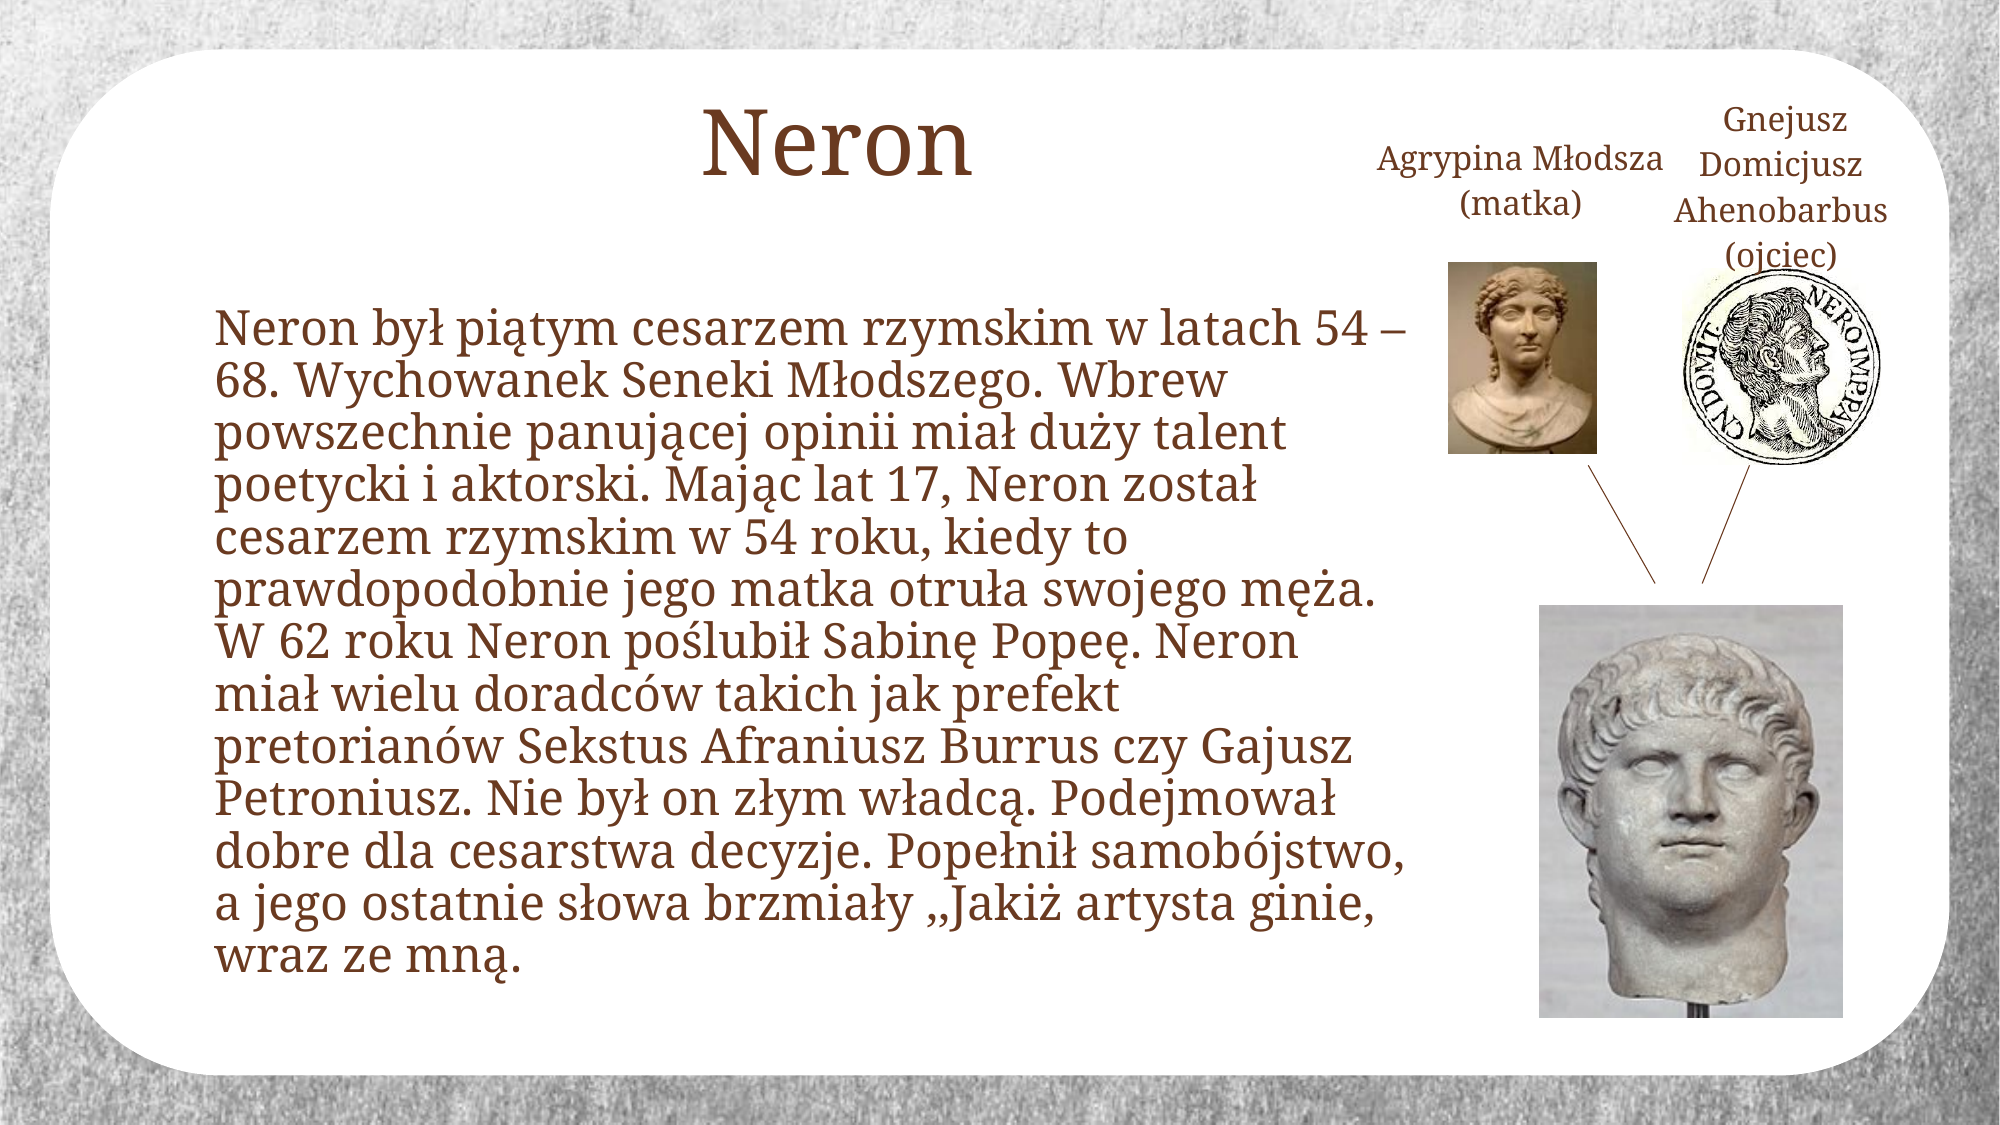

# Neron
 Gnejusz Domicjusz Ahenobarbus
(ojciec)
Agrypina Młodsza
(matka)
Neron był piątym cesarzem rzymskim w latach 54 – 68. Wychowanek Seneki Młodszego. Wbrew powszechnie panującej opinii miał duży talent poetycki i aktorski. Mając lat 17, Neron został cesarzem rzymskim w 54 roku, kiedy to prawdopodobnie jego matka otruła swojego męża. W 62 roku Neron poślubił Sabinę Popeę. Neron miał wielu doradców takich jak prefekt pretorianów Sekstus Afraniusz Burrus czy Gajusz Petroniusz. Nie był on złym władcą. Podejmował dobre dla cesarstwa decyzje. Popełnił samobójstwo, a jego ostatnie słowa brzmiały ,,Jakiż artysta ginie, wraz ze mną.